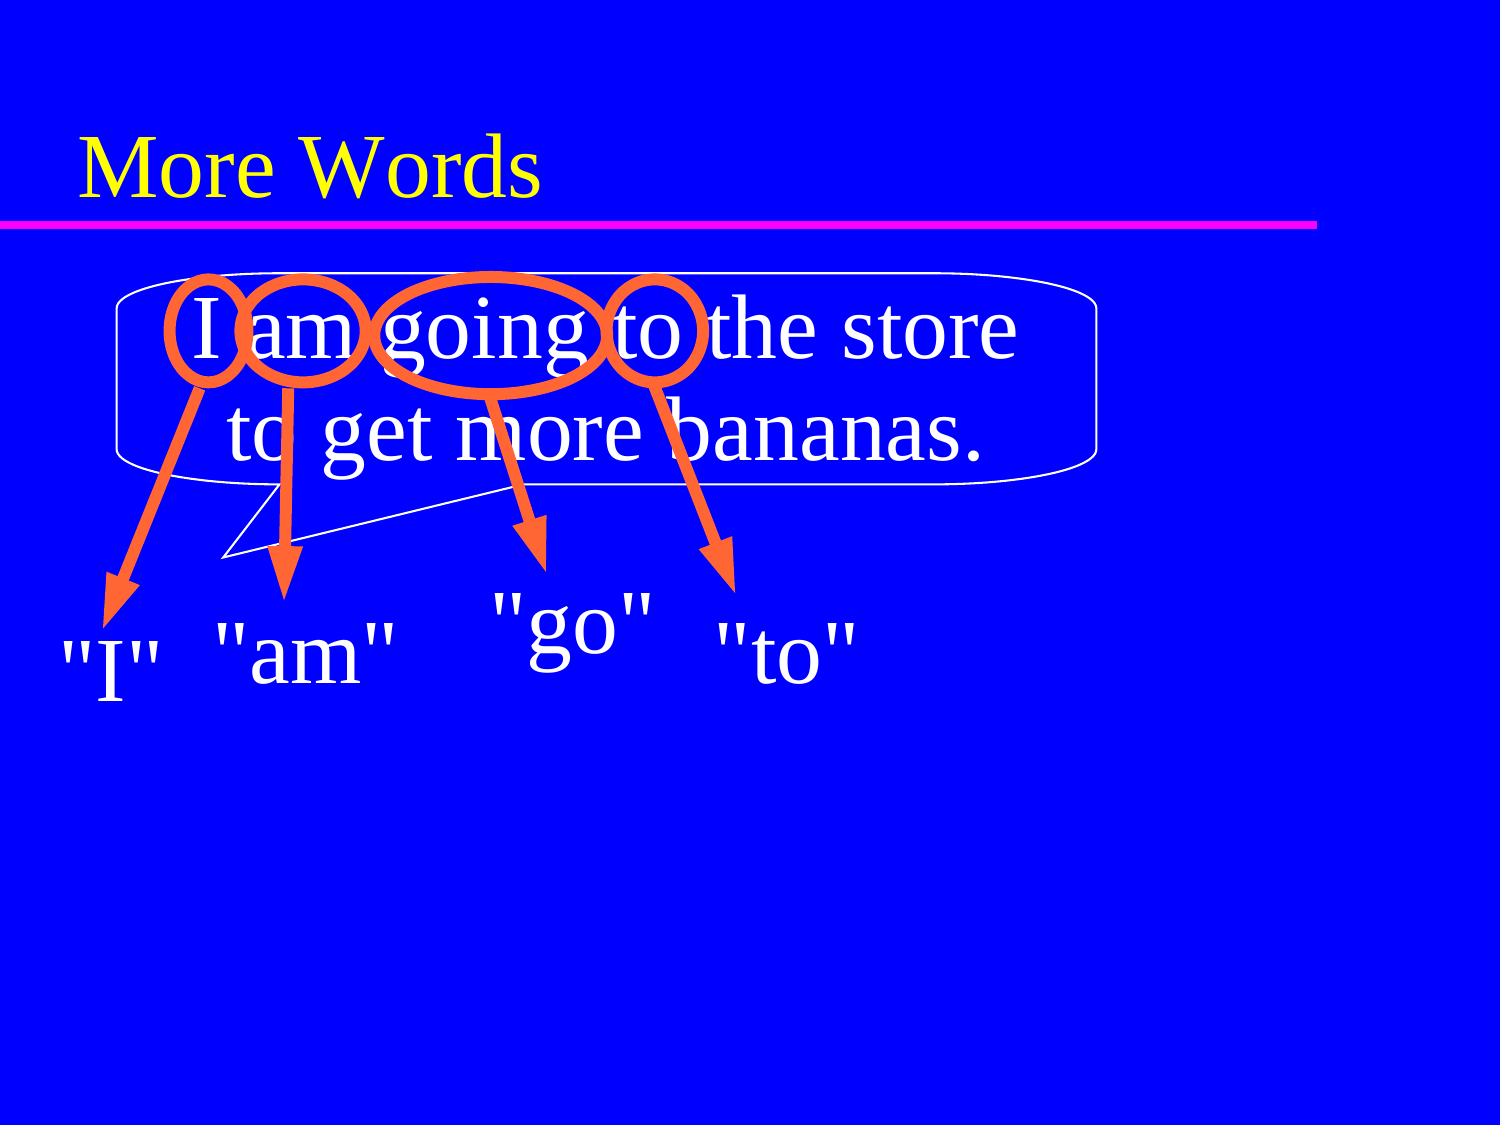

# More Words
I am going to the store
to get more bananas.
"go"
"I"
"am"
"to"